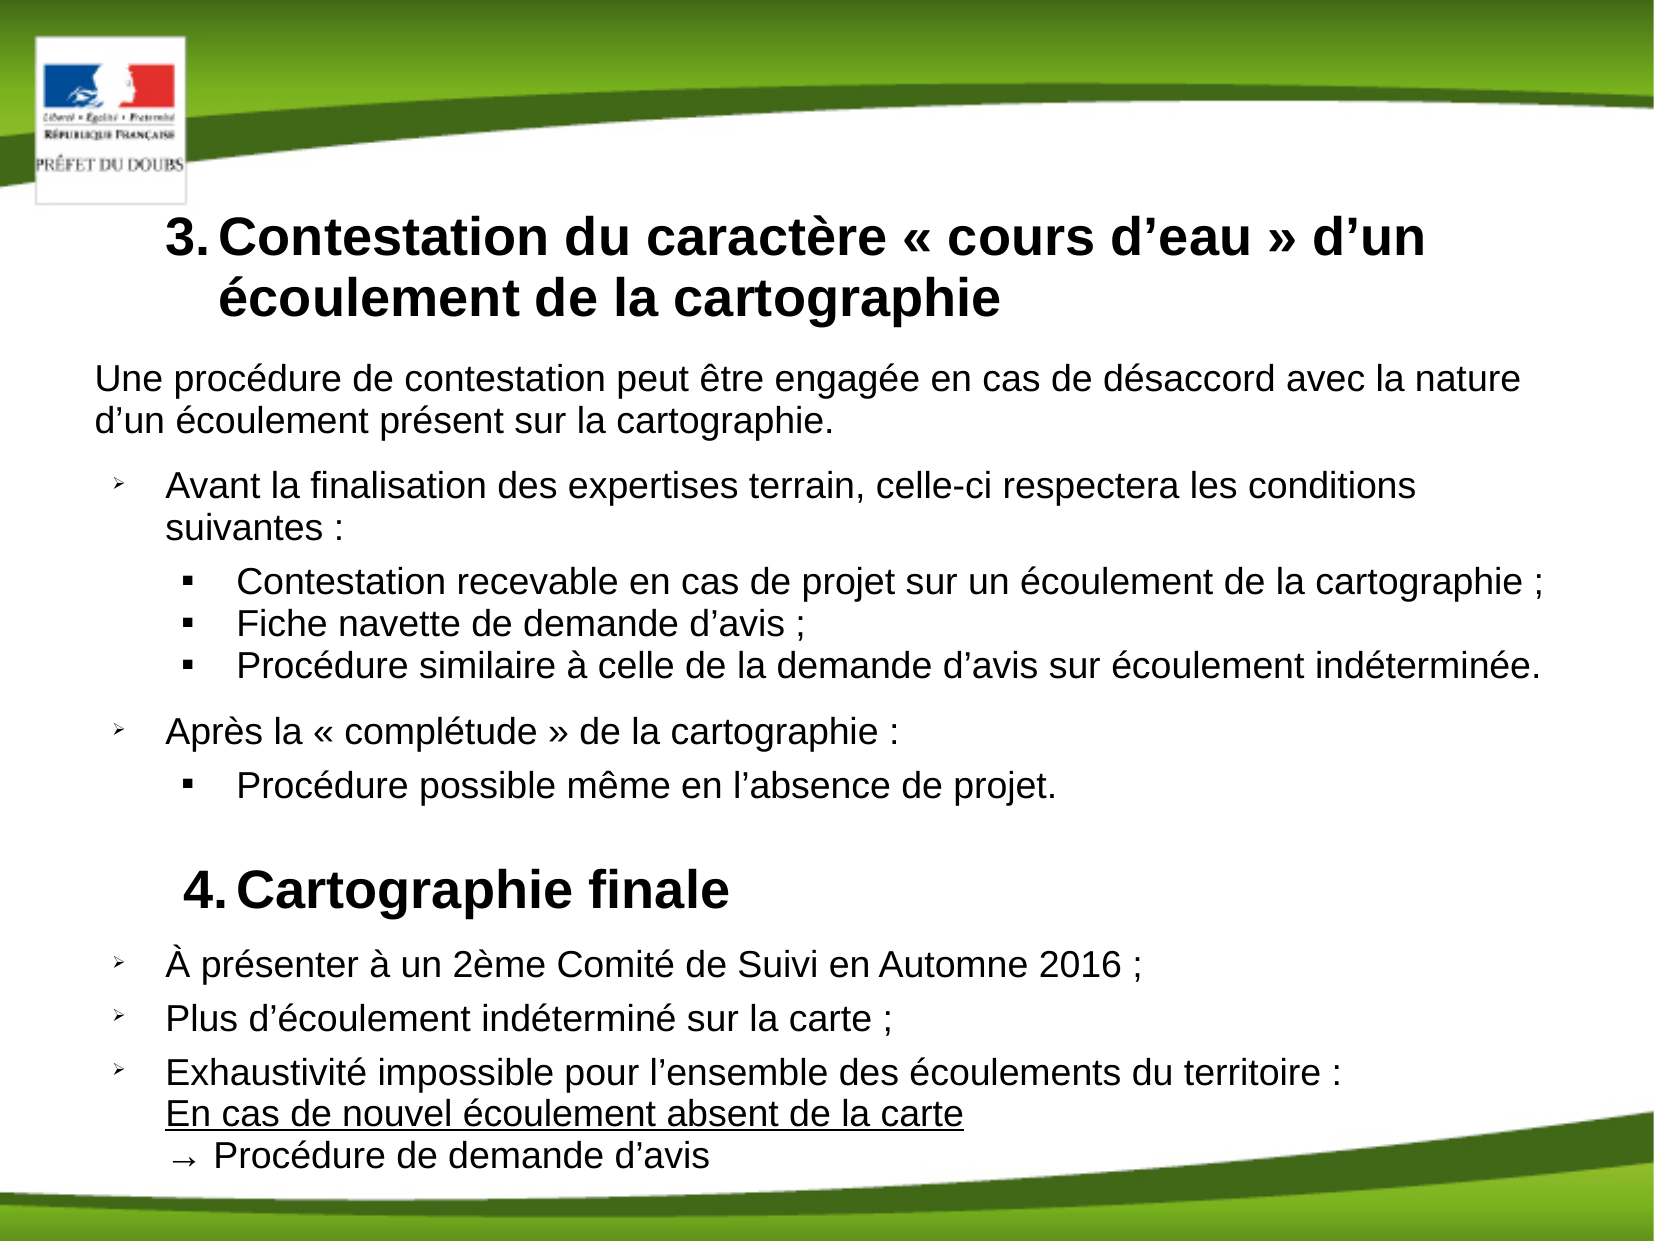

#
Contestation du caractère « cours d’eau » d’un écoulement de la cartographie
Une procédure de contestation peut être engagée en cas de désaccord avec la nature d’un écoulement présent sur la cartographie.
Avant la finalisation des expertises terrain, celle-ci respectera les conditions suivantes :
Contestation recevable en cas de projet sur un écoulement de la cartographie ;
Fiche navette de demande d’avis ;
Procédure similaire à celle de la demande d’avis sur écoulement indéterminée.
Après la « complétude » de la cartographie :
Procédure possible même en l’absence de projet.
Cartographie finale
À présenter à un 2ème Comité de Suivi en Automne 2016 ;
Plus d’écoulement indéterminé sur la carte ;
Exhaustivité impossible pour l’ensemble des écoulements du territoire :
En cas de nouvel écoulement absent de la carte
→ Procédure de demande d’avis